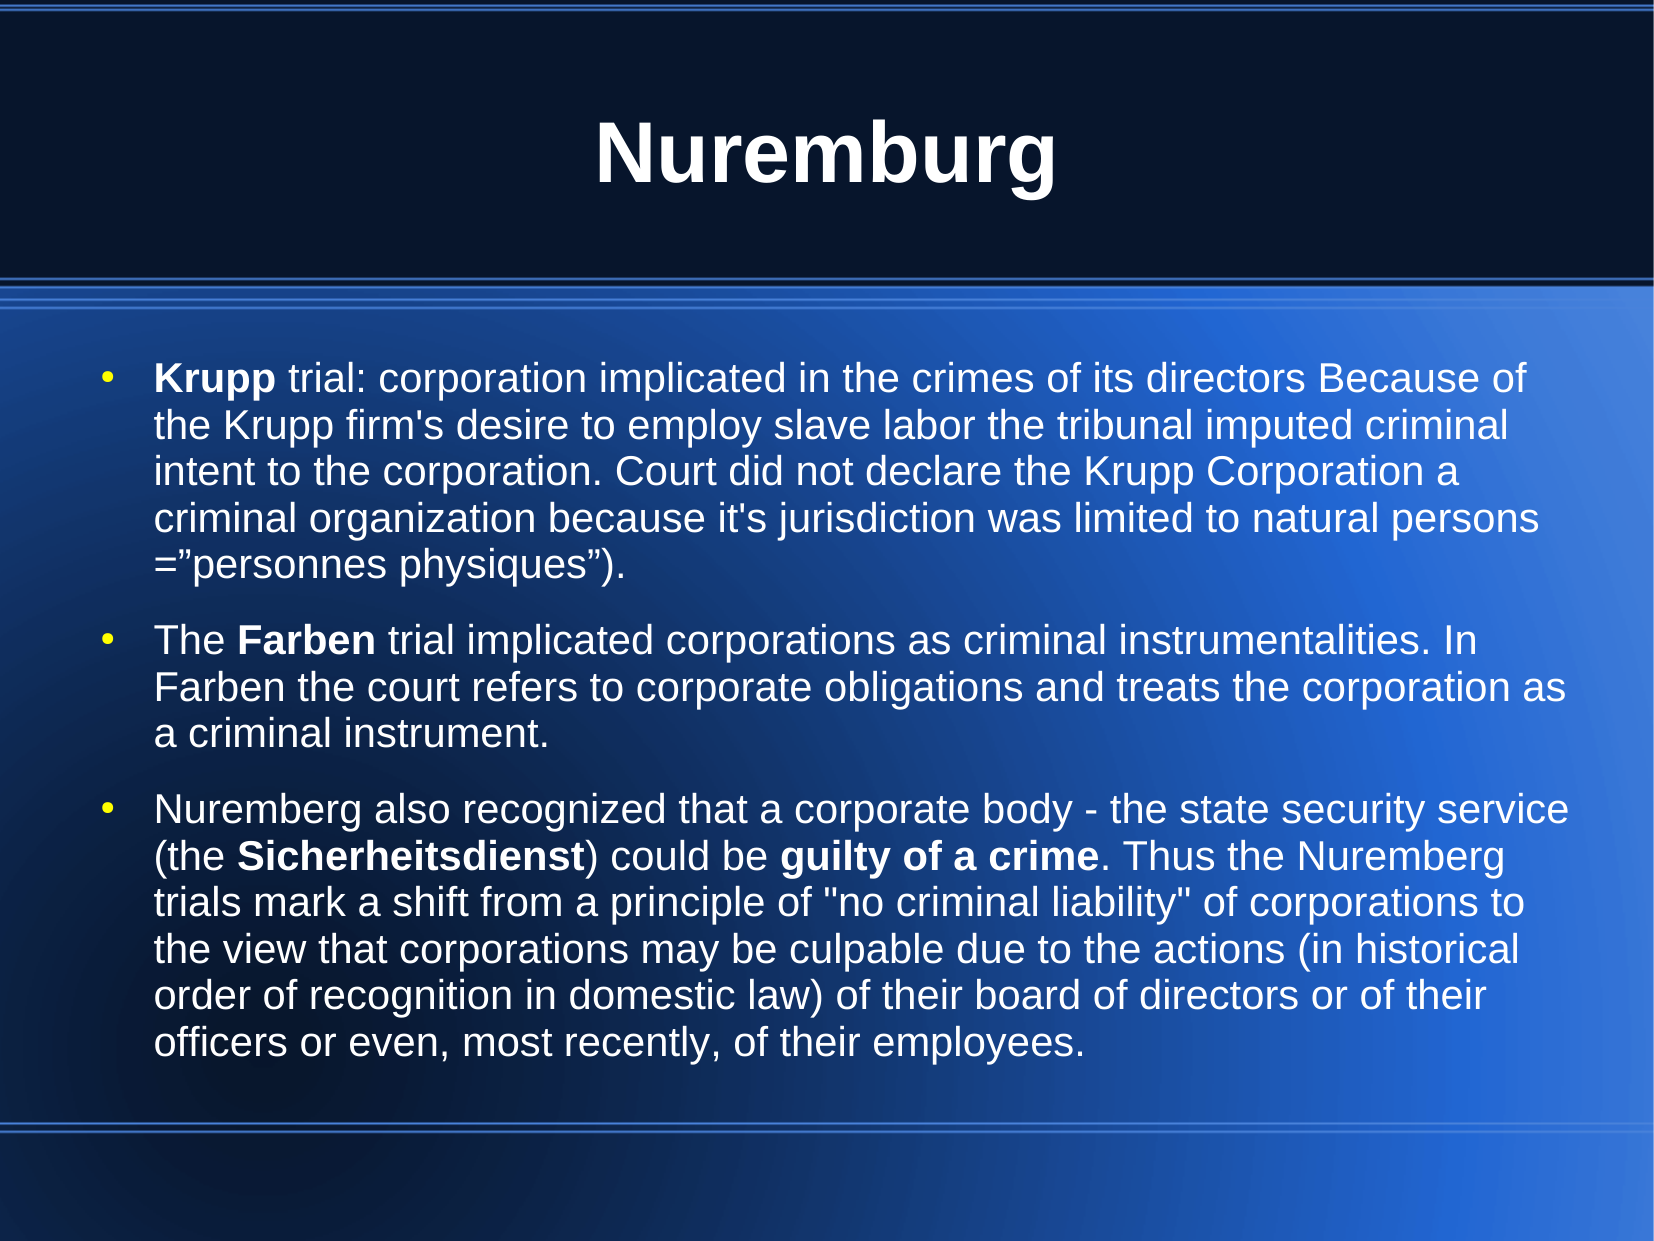

# Nuremburg
Krupp trial: corporation implicated in the crimes of its directors Because of the Krupp firm's desire to employ slave labor the tribunal imputed criminal intent to the corporation. Court did not declare the Krupp Corporation a criminal organization because it's jurisdiction was limited to natural persons =”personnes physiques”).
The Farben trial implicated corporations as criminal instrumentalities. In Farben the court refers to corporate obligations and treats the corporation as a criminal instrument.
Nuremberg also recognized that a corporate body - the state security service (the Sicherheitsdienst) could be guilty of a crime. Thus the Nuremberg trials mark a shift from a principle of "no criminal liability" of corporations to the view that corporations may be culpable due to the actions (in historical order of recognition in domestic law) of their board of directors or of their officers or even, most recently, of their employees.